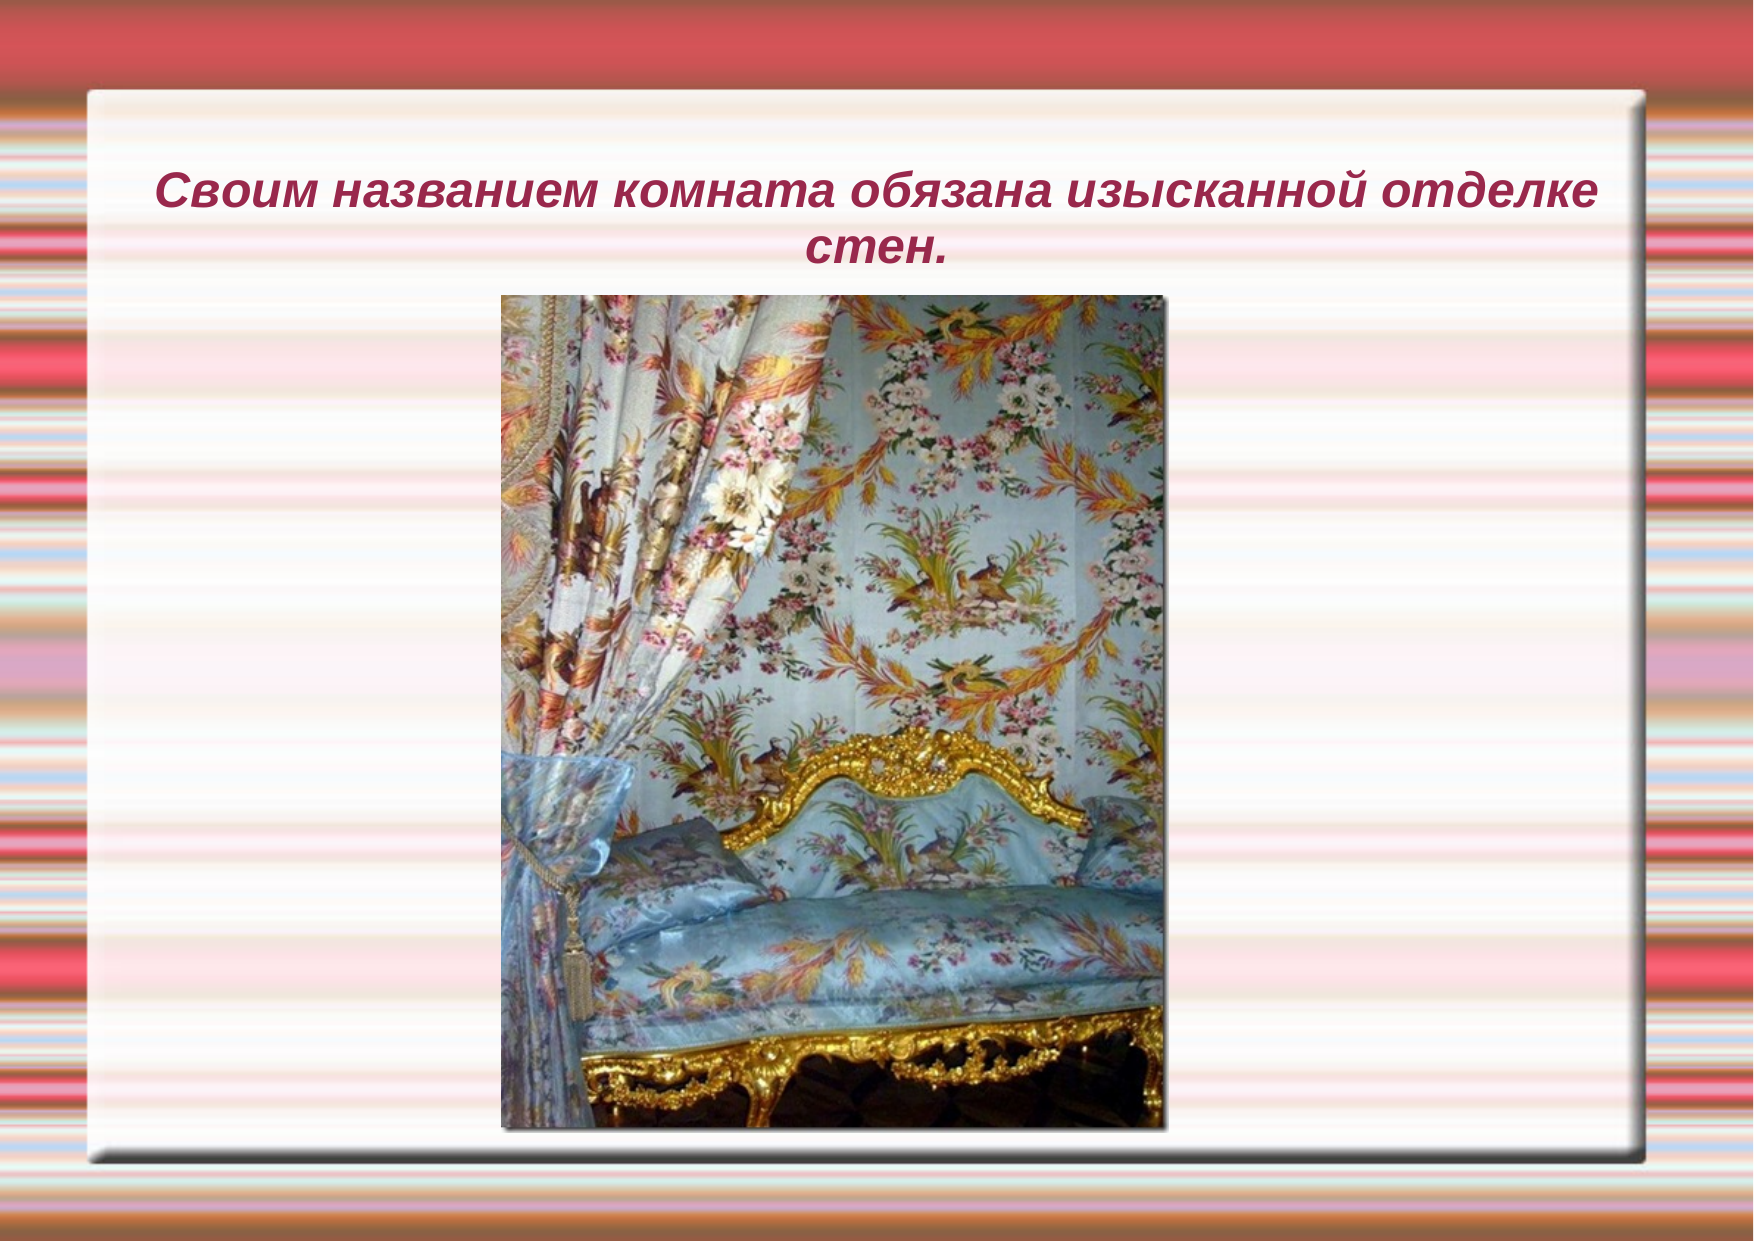

# Своим названием комната обязана изысканной отделке стен.